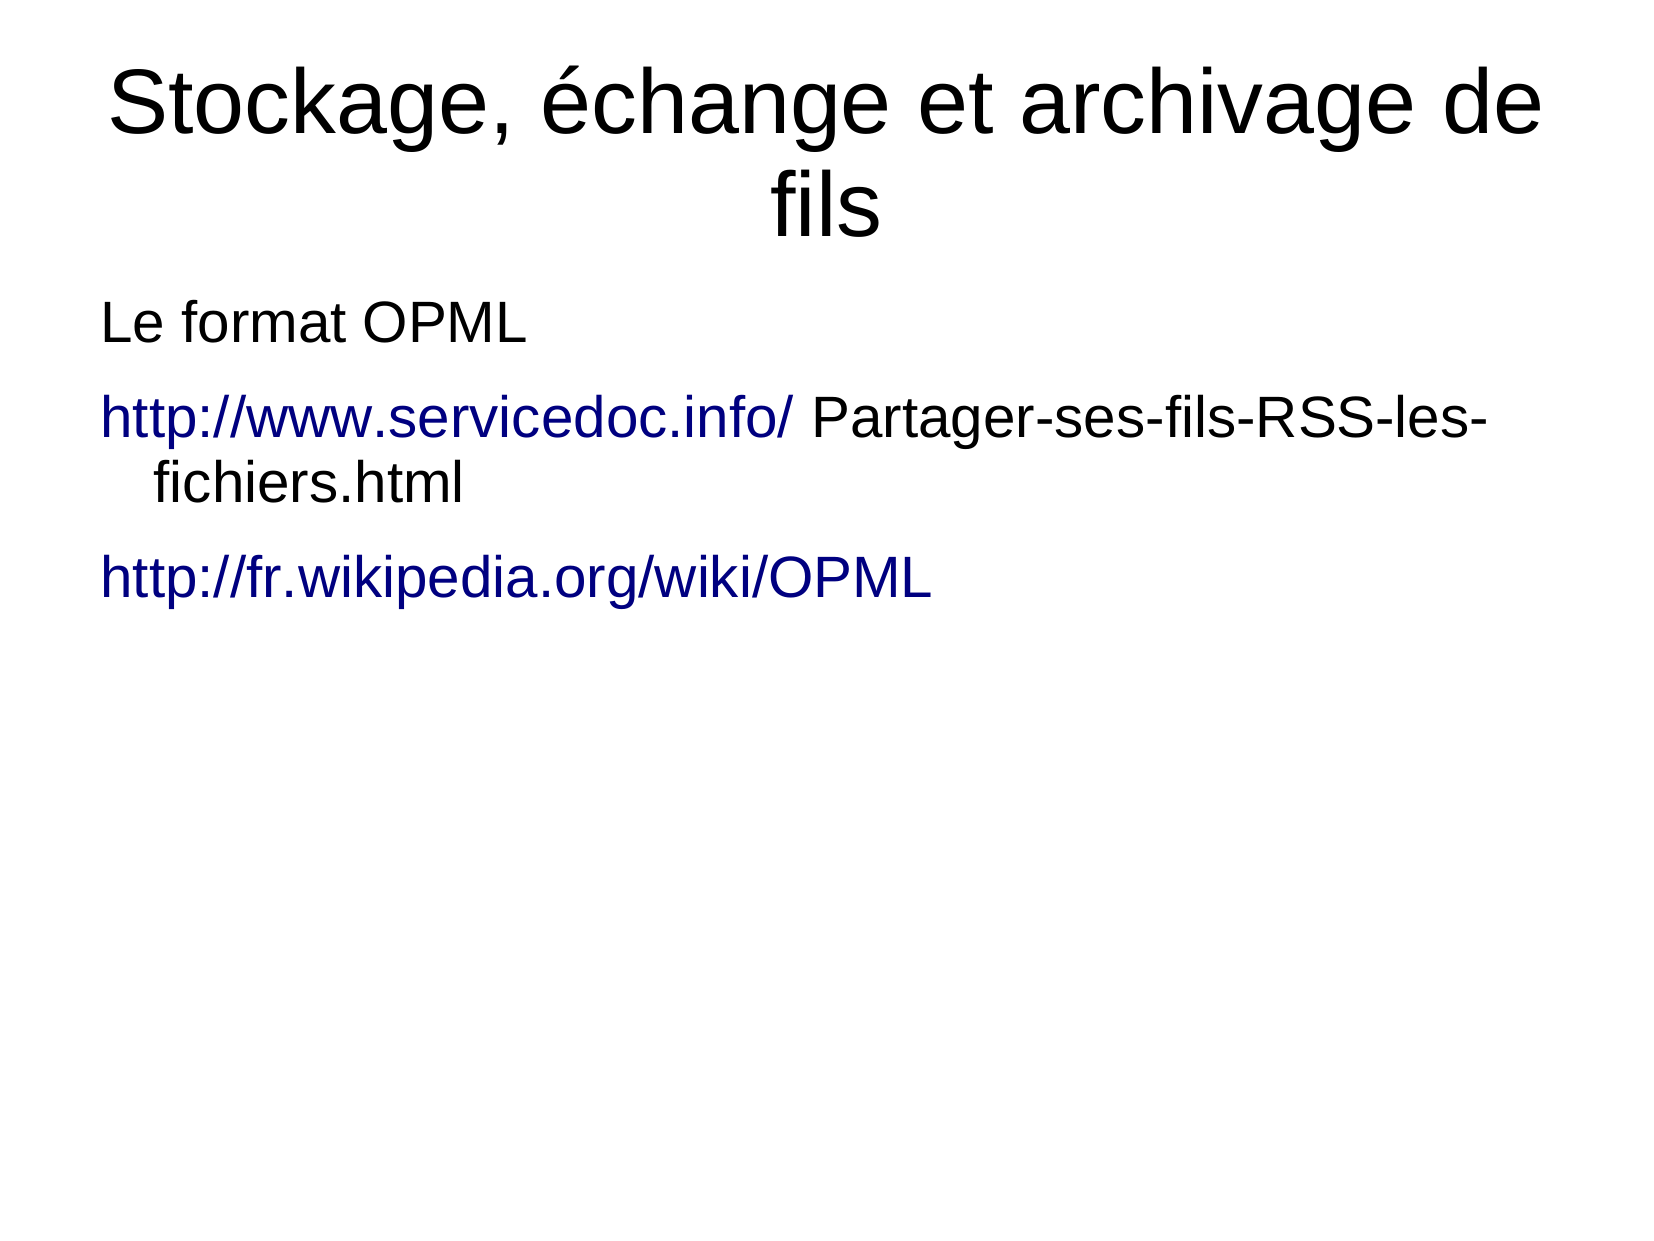

# Stockage, échange et archivage de fils
Le format OPML
http://www.servicedoc.info/ Partager-ses-fils-RSS-les-fichiers.html
http://fr.wikipedia.org/wiki/OPML